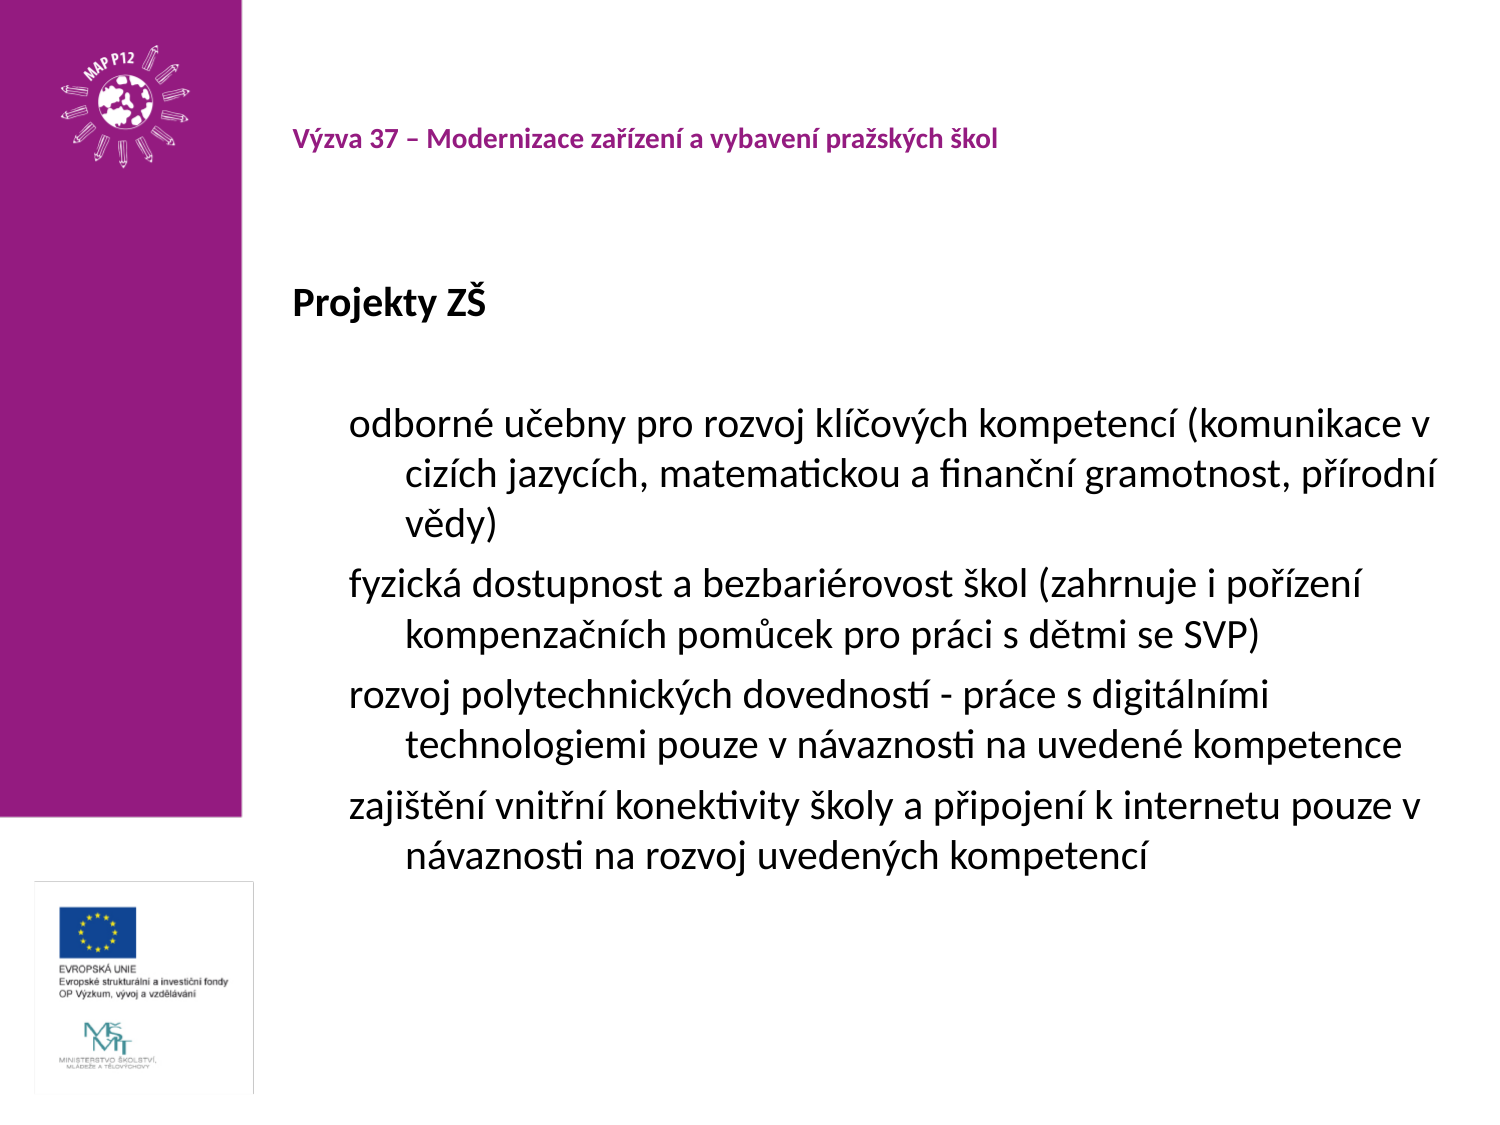

# Výzva 37 – Modernizace zařízení a vybavení pražských škol
Projekty ZŠ
odborné učebny pro rozvoj klíčových kompetencí (komunikace v cizích jazycích, matematickou a finanční gramotnost, přírodní vědy)
fyzická dostupnost a bezbariérovost škol (zahrnuje i pořízení kompenzačních pomůcek pro práci s dětmi se SVP)
rozvoj polytechnických dovedností - práce s digitálními technologiemi pouze v návaznosti na uvedené kompetence
zajištění vnitřní konektivity školy a připojení k internetu pouze v návaznosti na rozvoj uvedených kompetencí